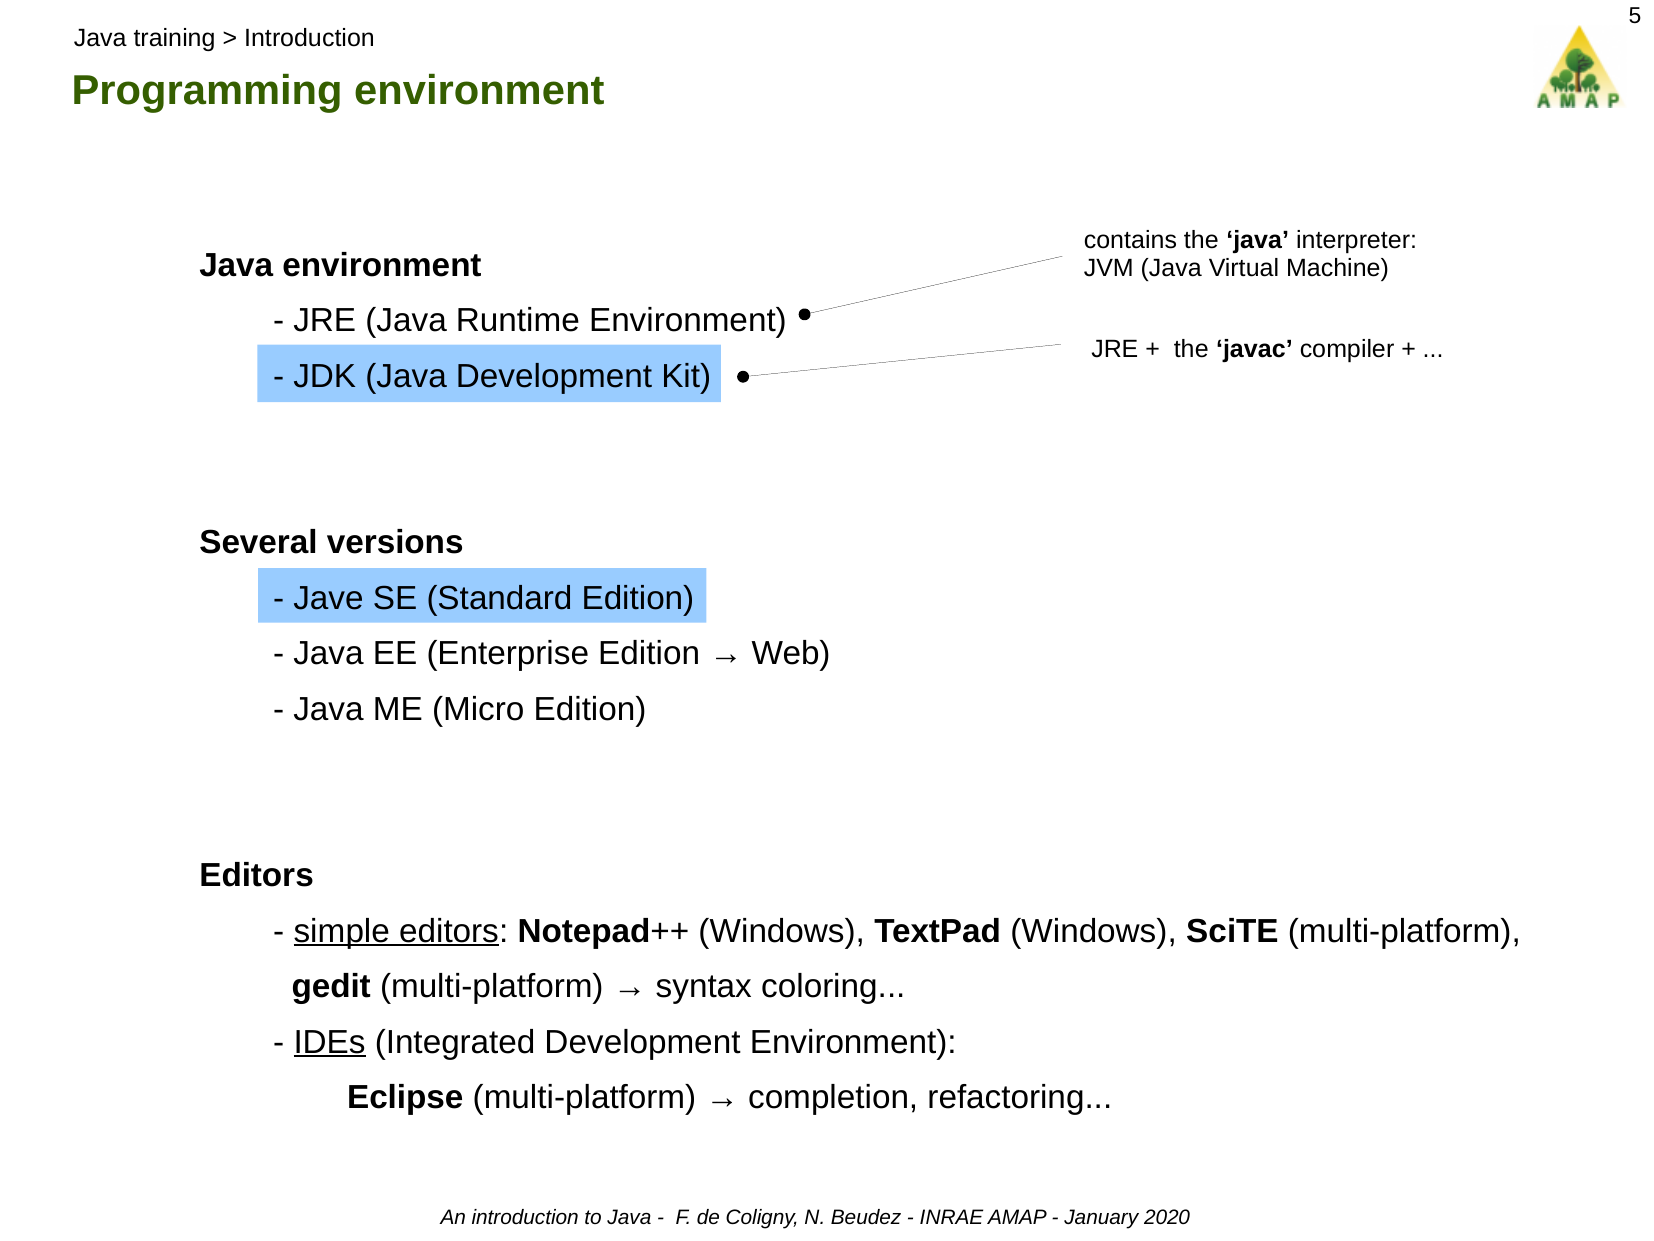

5
Java training > Introduction
Programming environment
contains the ‘java’ interpreter:
JVM (Java Virtual Machine)
Java environment
	- JRE (Java Runtime Environment)
	- JDK (Java Development Kit)
Several versions
	- Jave SE (Standard Edition)
	- Java EE (Enterprise Edition → Web)
	- Java ME (Micro Edition)
Editors
	- simple editors: Notepad++ (Windows), TextPad (Windows), SciTE (multi-platform),
	 gedit (multi-platform) → syntax coloring...
	- IDEs (Integrated Development Environment):
		Eclipse (multi-platform) → completion, refactoring...
JRE + the ‘javac’ compiler + ...